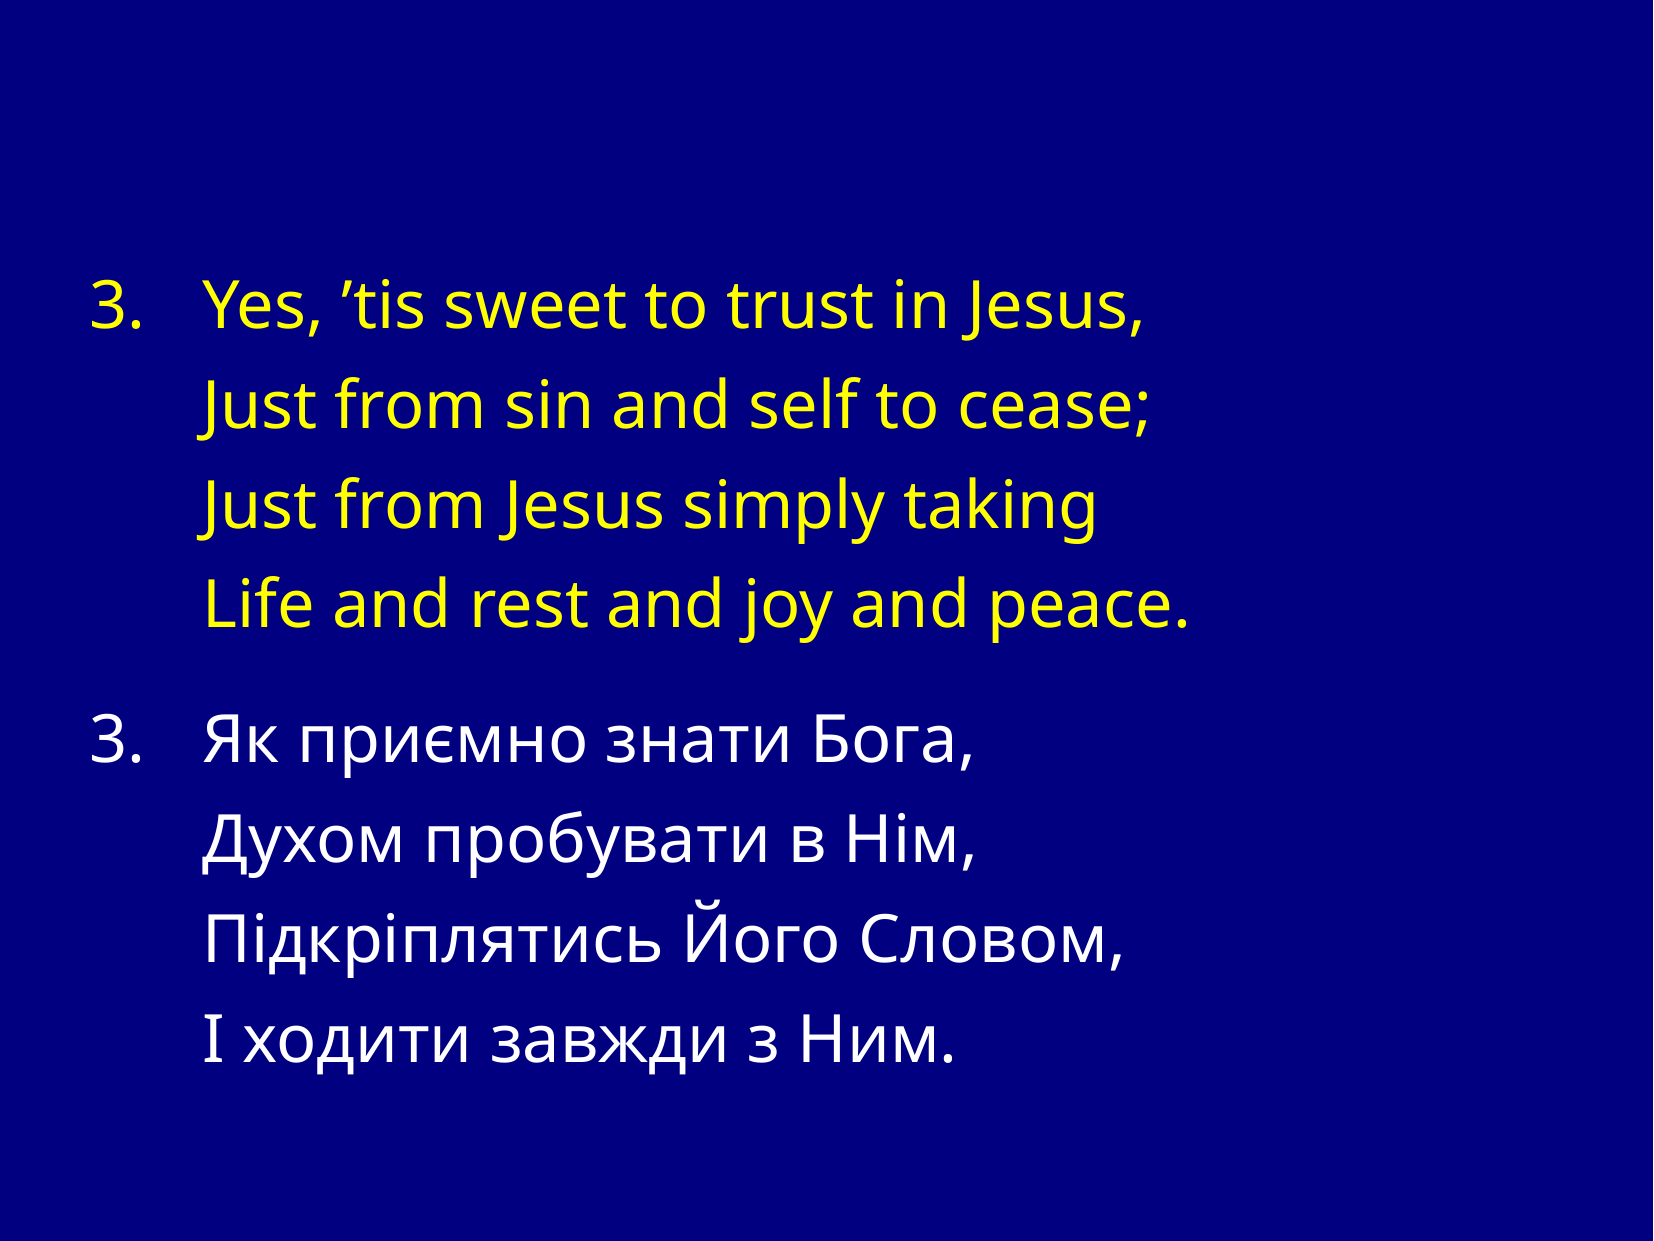

3.	Yes, ’tis sweet to trust in Jesus,
	Just from sin and self to cease;
	Just from Jesus simply taking
	Life and rest and joy and peace.
3.	Як приємно знати Бога,
	Духом пробувати в Нім,
	Підкріплятись Його Словом,
	І ходити завжди з Ним.